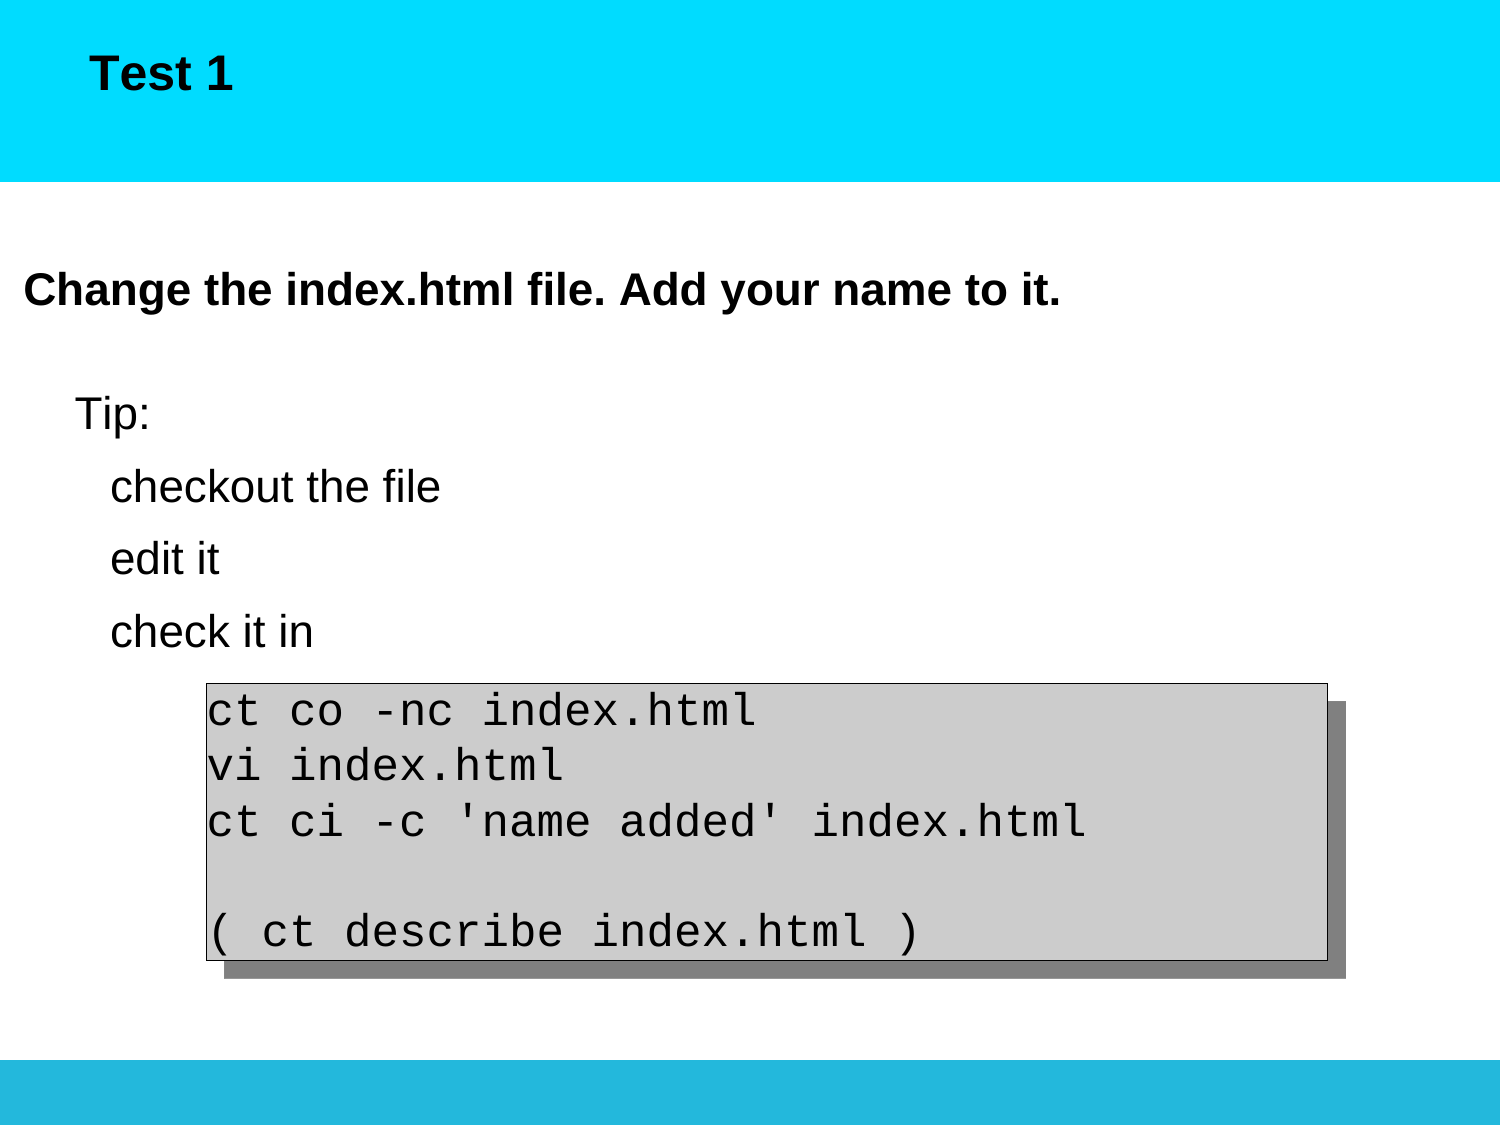

# Test 1
Change the index.html file. Add your name to it.
Tip:
checkout the file
edit it
check it in
ct co -nc index.html
vi index.html
ct ci -c 'name added' index.html
( ct describe index.html )